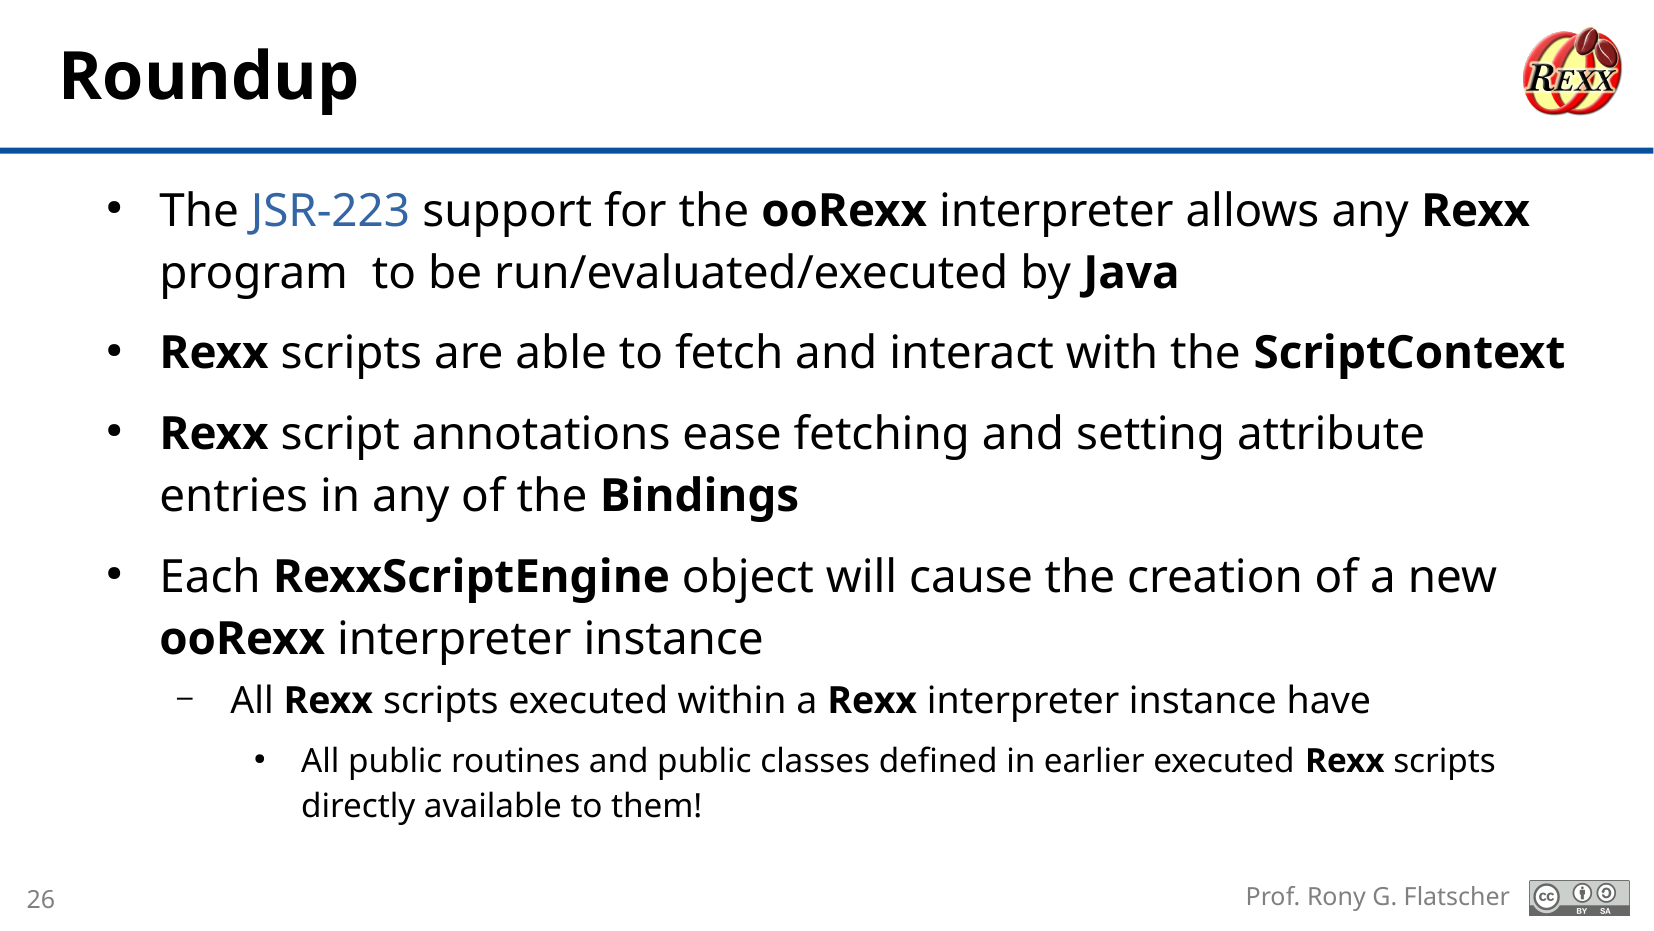

# Roundup
The JSR-223 support for the ooRexx interpreter allows any Rexx program to be run/evaluated/executed by Java
Rexx scripts are able to fetch and interact with the ScriptContext
Rexx script annotations ease fetching and setting attribute entries in any of the Bindings
Each RexxScriptEngine object will cause the creation of a new ooRexx interpreter instance
All Rexx scripts executed within a Rexx interpreter instance have
All public routines and public classes defined in earlier executed Rexx scripts directly available to them!